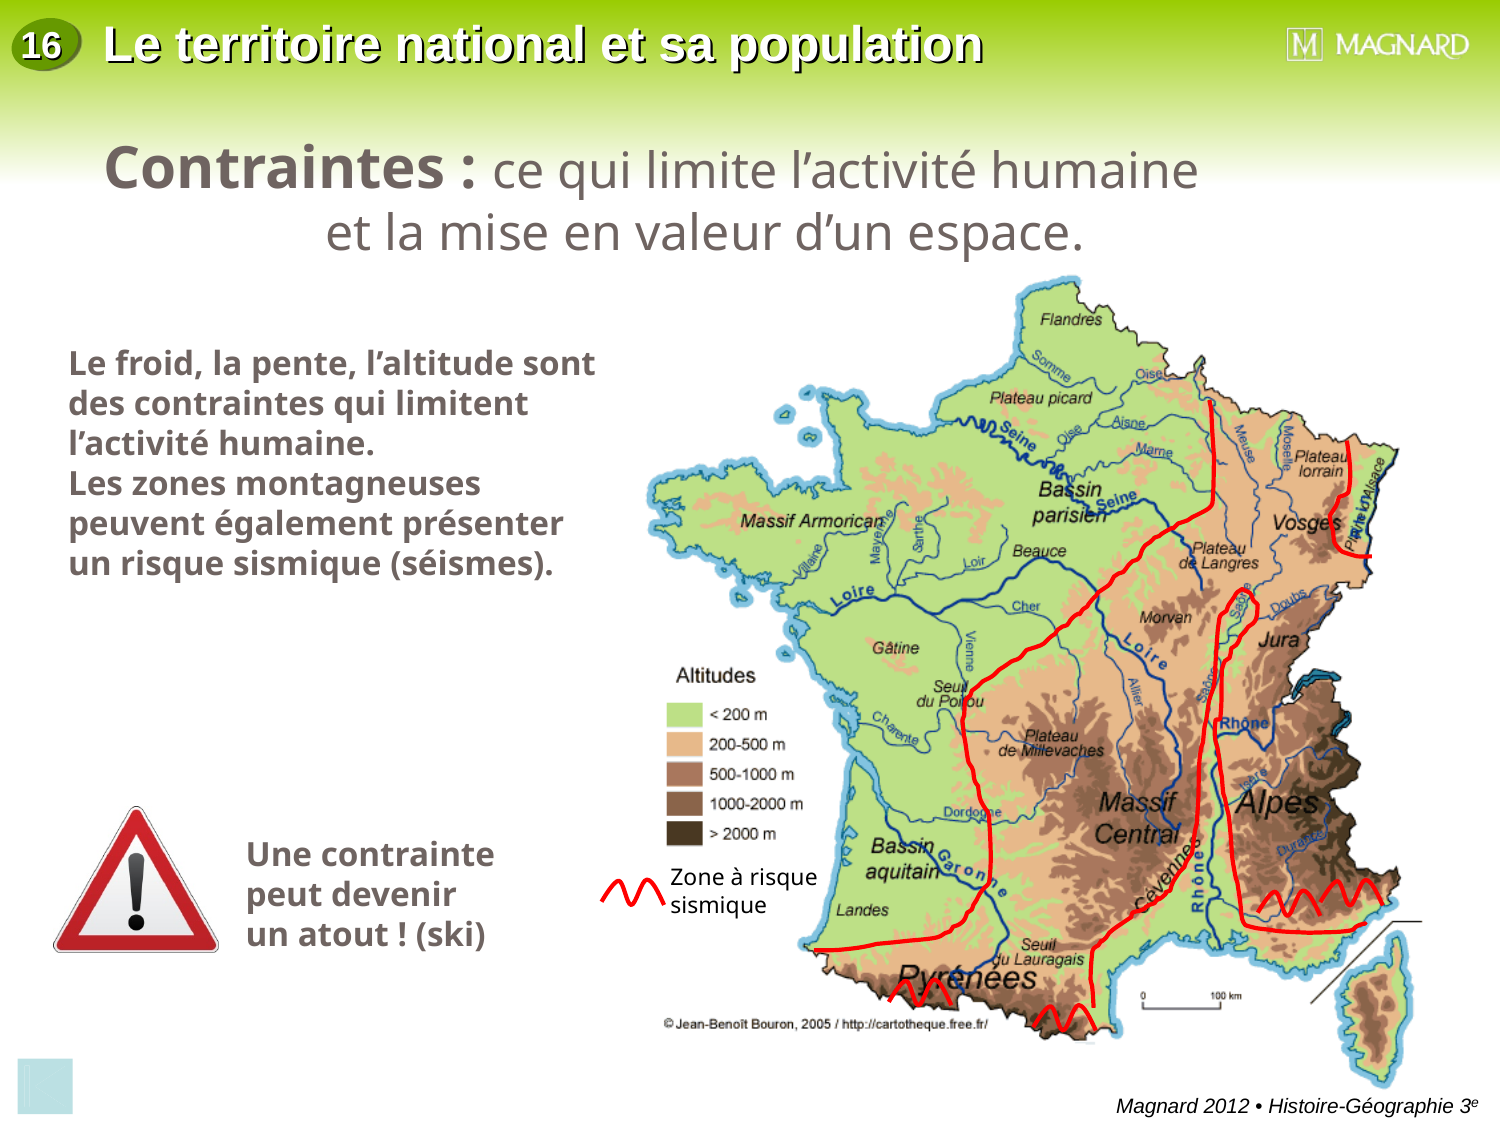

Contraintes : ce qui limite l’activité humaine
			et la mise en valeur d’un espace.
Le froid, la pente, l’altitude sont des contraintes qui limitent l’activité humaine.
Les zones montagneuses peuvent également présenter un risque sismique (séismes).
Une contrainte peut devenir
un atout ! (ski)
Zone à risque sismique